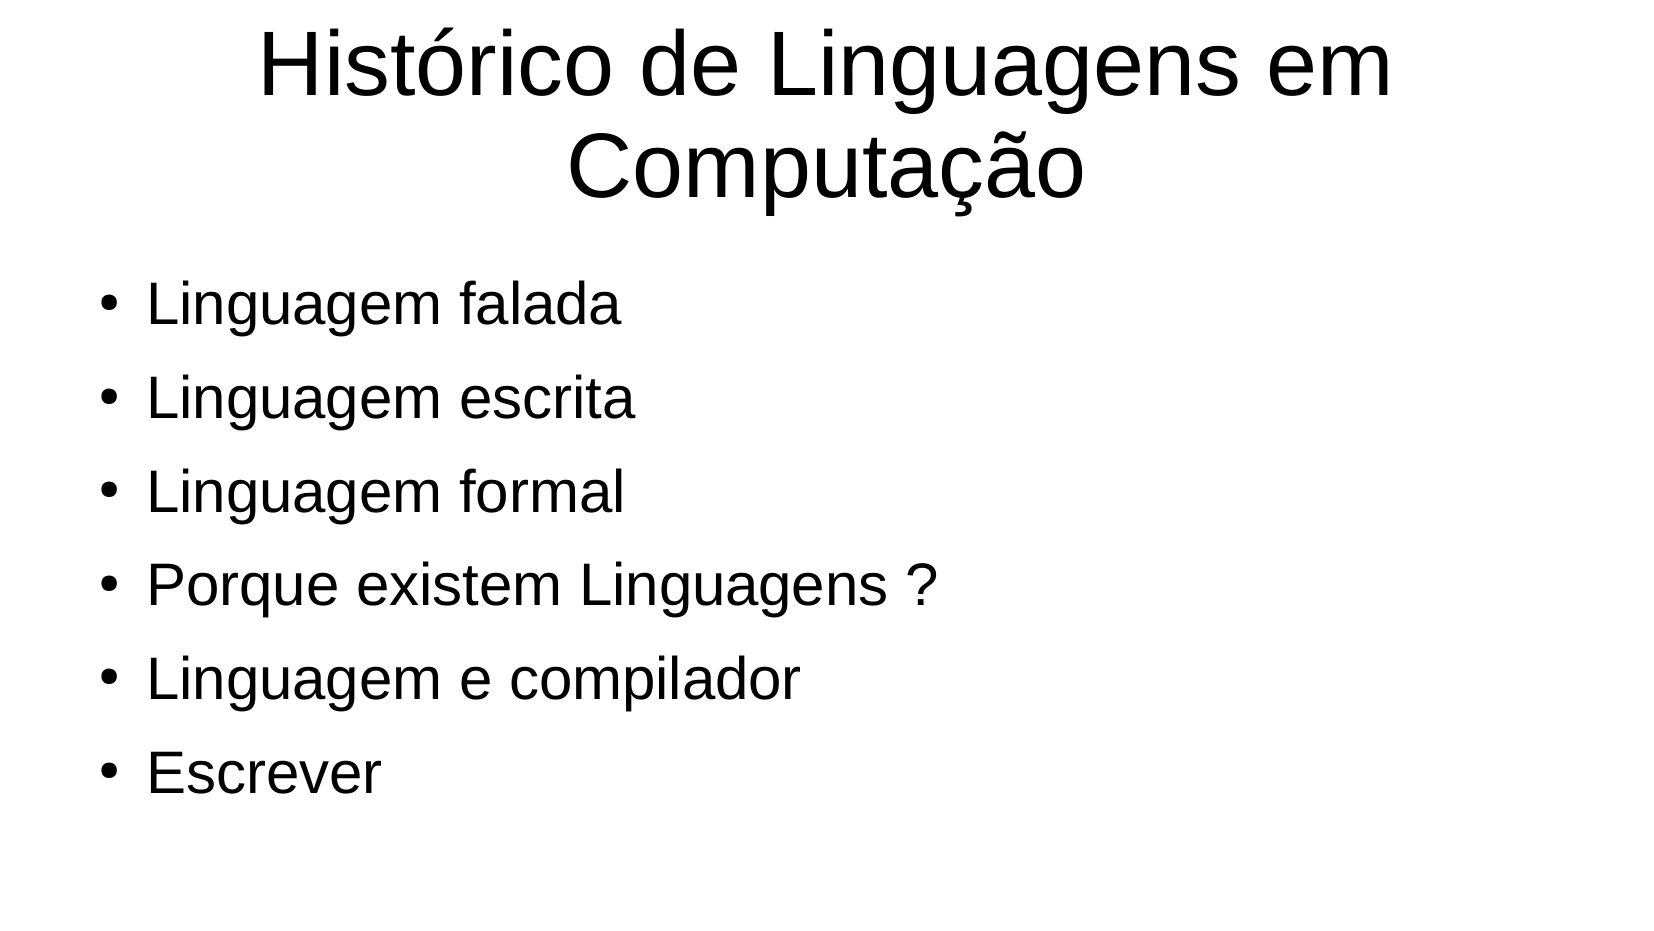

# Histórico de Linguagens em Computação
Linguagem falada
Linguagem escrita
Linguagem formal
Porque existem Linguagens ?
Linguagem e compilador
Escrever